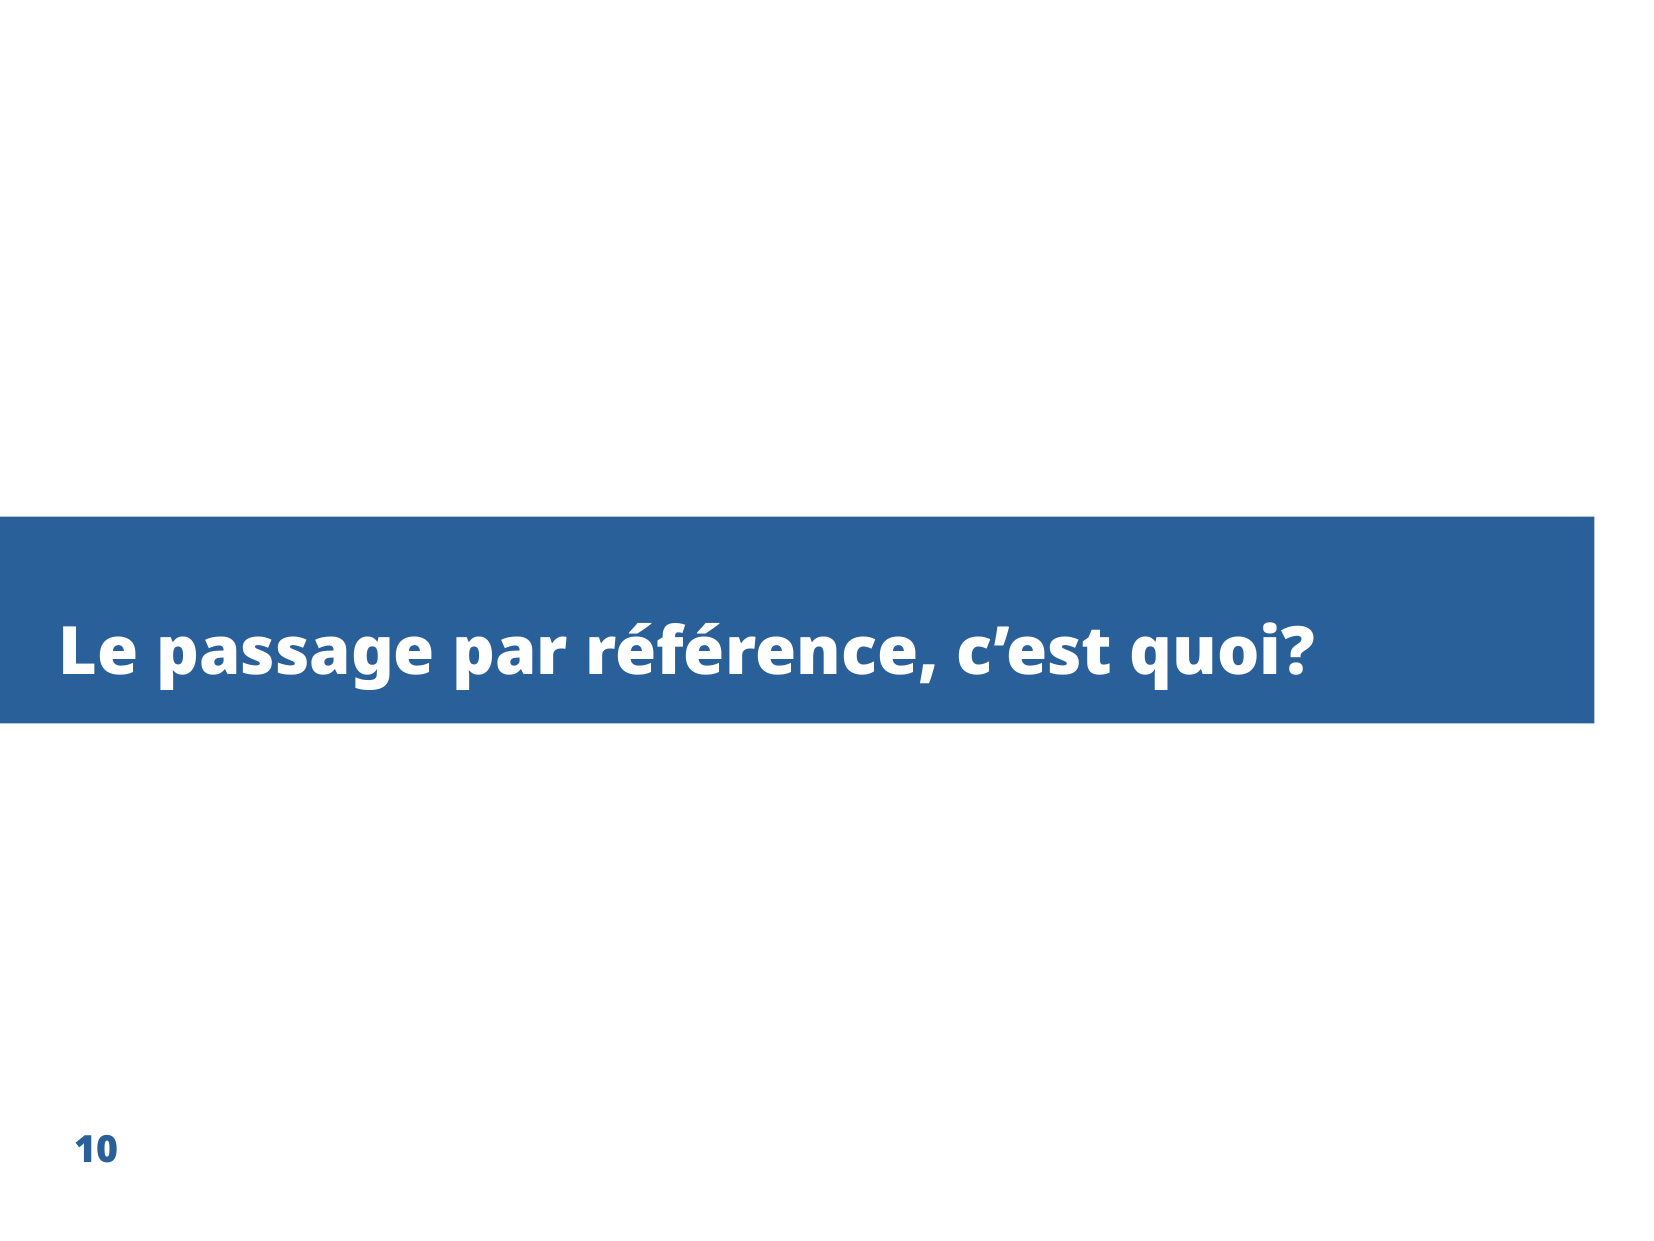

# Le passage par référence, c’est quoi?
10